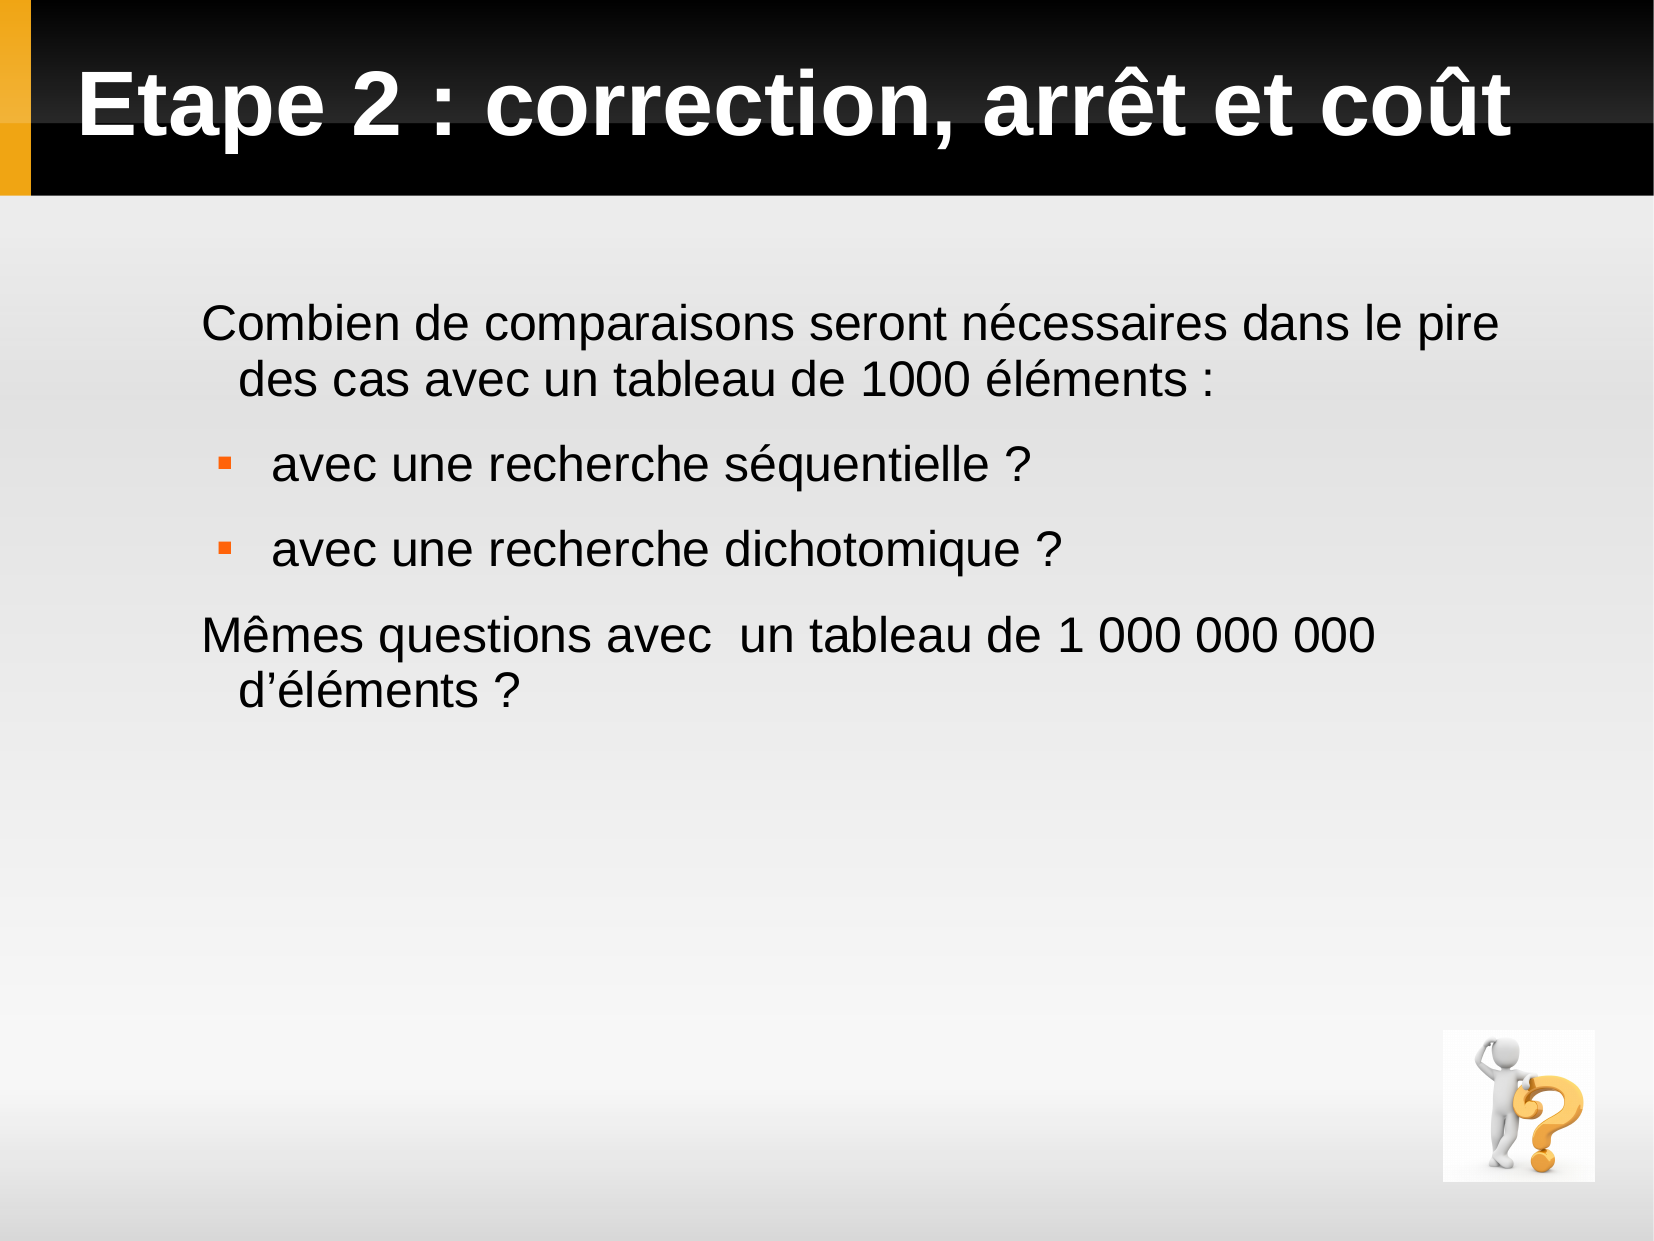

Etape 2 : correction, arrêt et coût
# Combien de comparaisons seront nécessaires dans le pire des cas avec un tableau de 1000 éléments :
avec une recherche séquentielle ?
avec une recherche dichotomique ?
Mêmes questions avec un tableau de 1 000 000 000 d’éléments ?